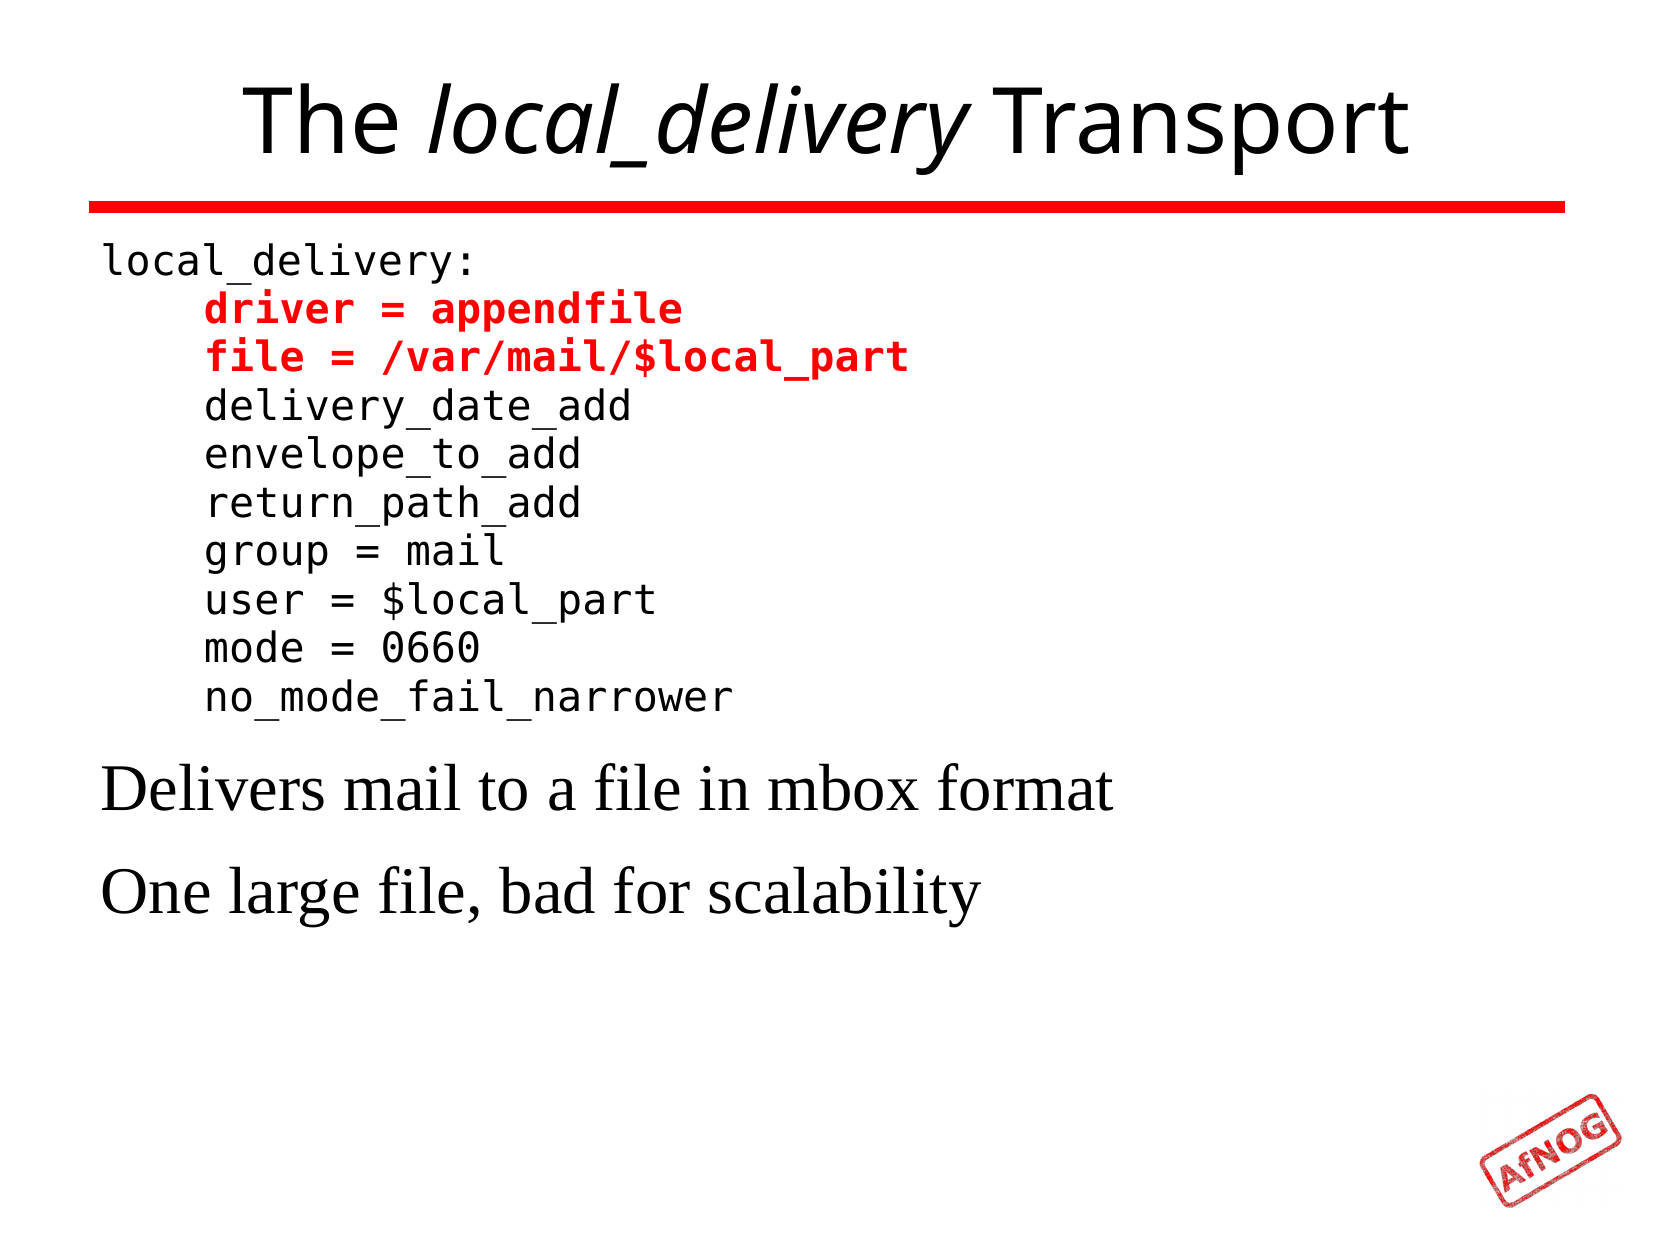

# The local_delivery Transport
local_delivery:
 driver = appendfile
 file = /var/mail/$local_part
 delivery_date_add
 envelope_to_add
 return_path_add
 group = mail
 user = $local_part
 mode = 0660
 no_mode_fail_narrower
Delivers mail to a file in mbox format
One large file, bad for scalability